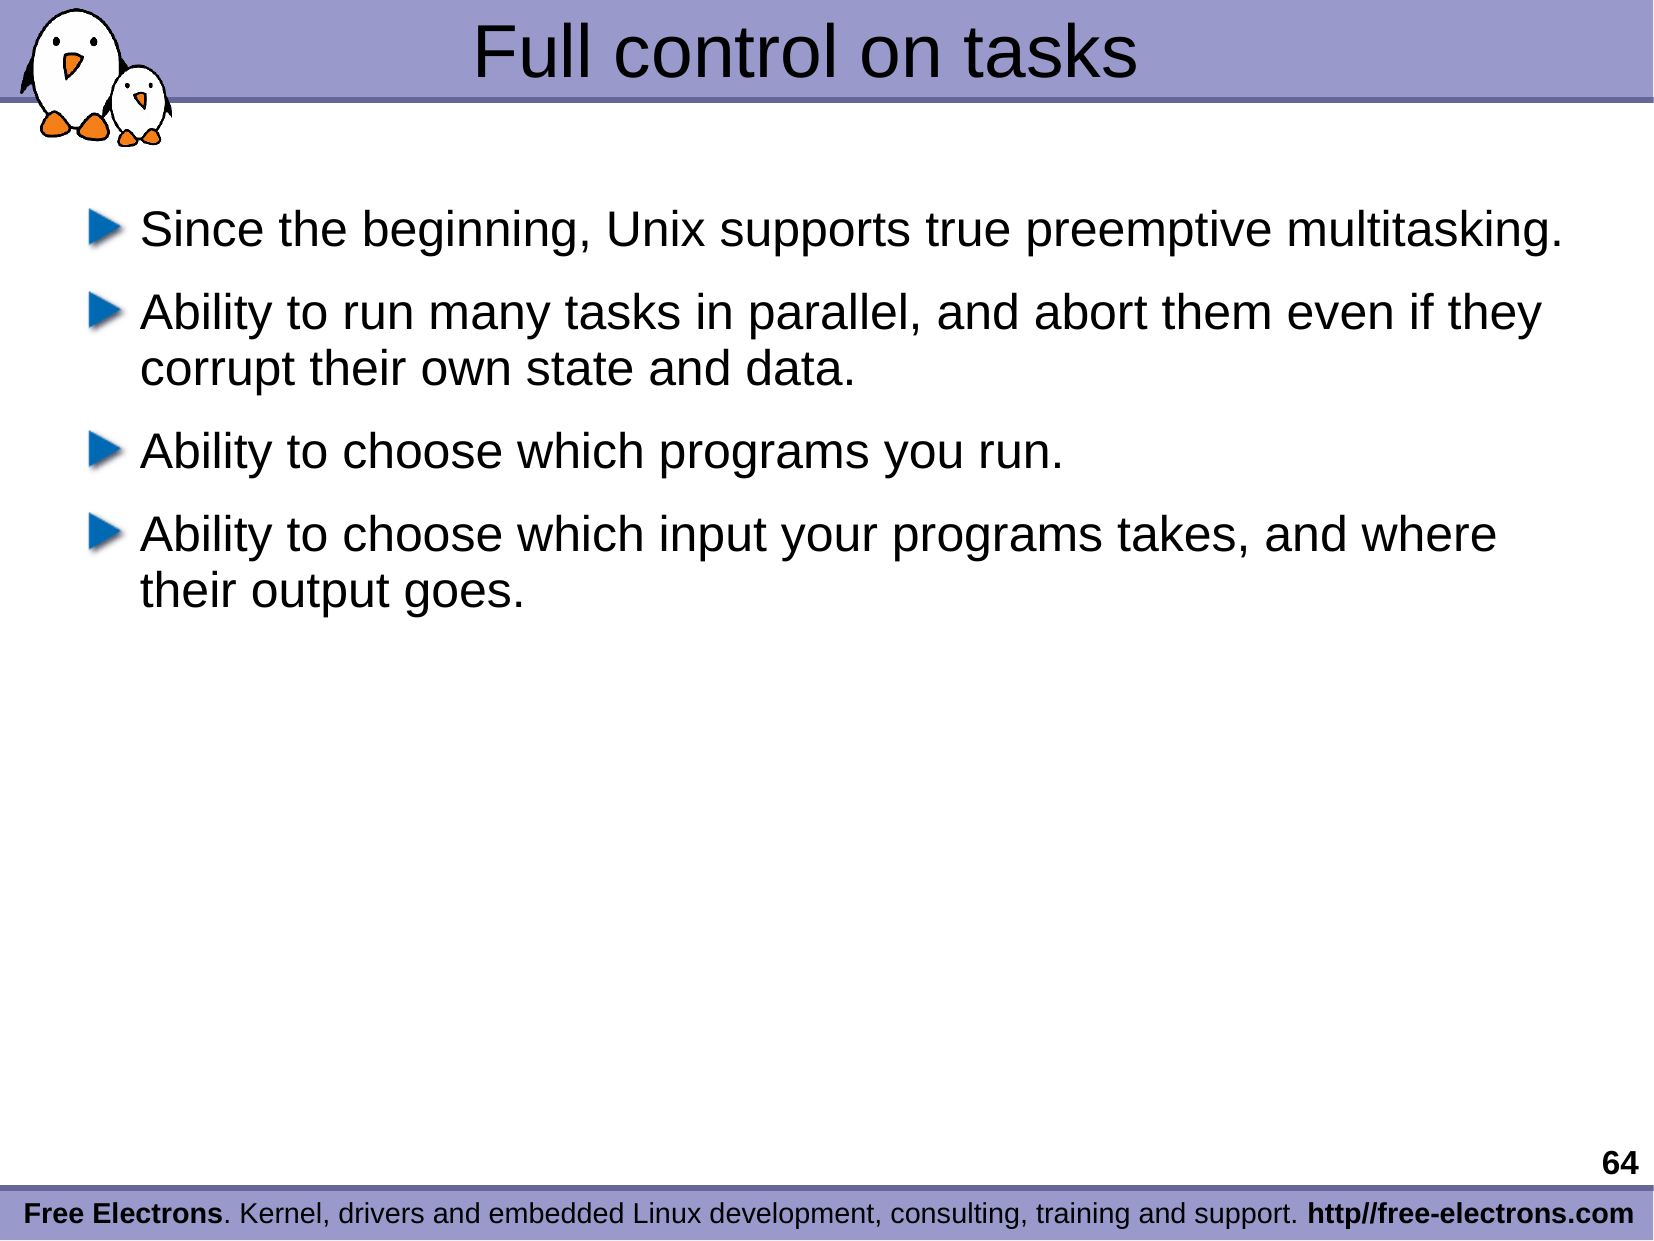

# Full control on tasks
Since the beginning, Unix supports true preemptive multitasking.
Ability to run many tasks in parallel, and abort them even if they corrupt their own state and data.
Ability to choose which programs you run.
Ability to choose which input your programs takes, and where their output goes.